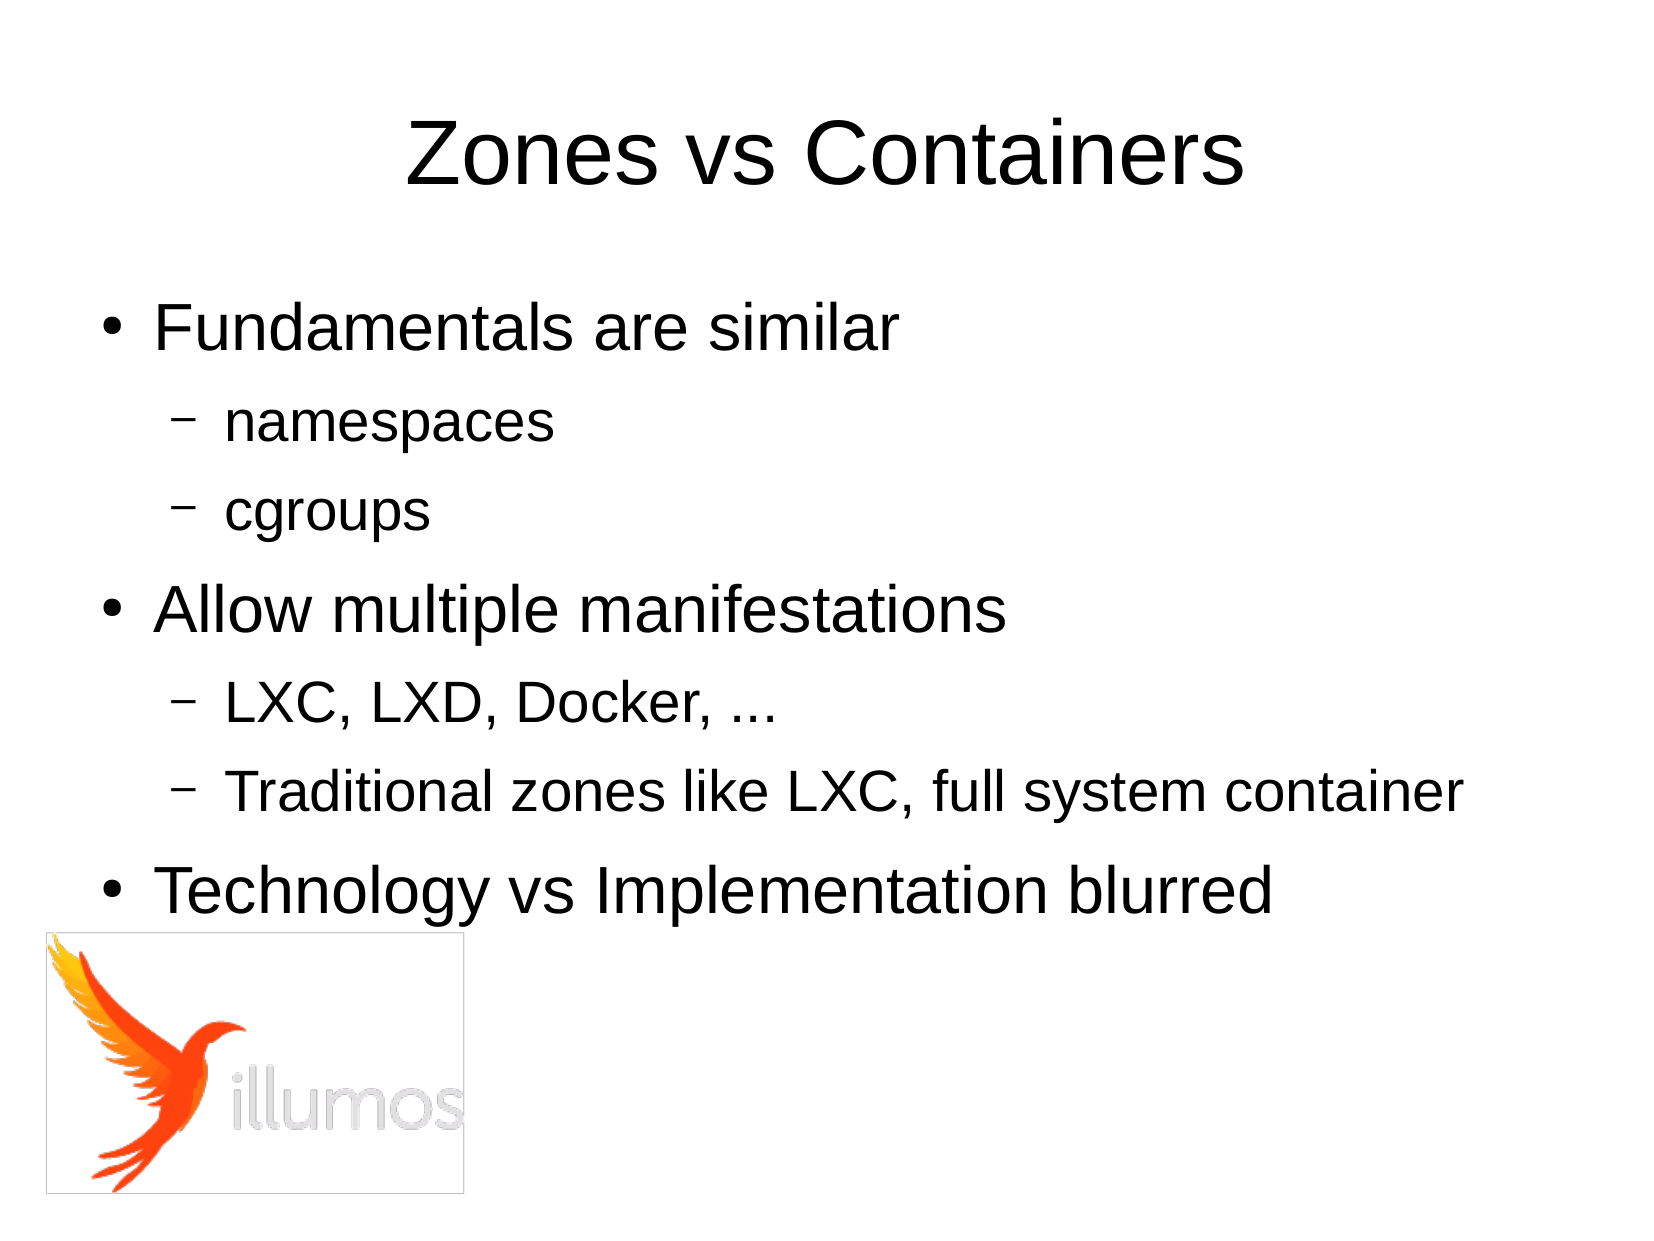

# Zones vs Containers
Fundamentals are similar
namespaces
cgroups
Allow multiple manifestations
LXC, LXD, Docker, ...
Traditional zones like LXC, full system container
Technology vs Implementation blurred